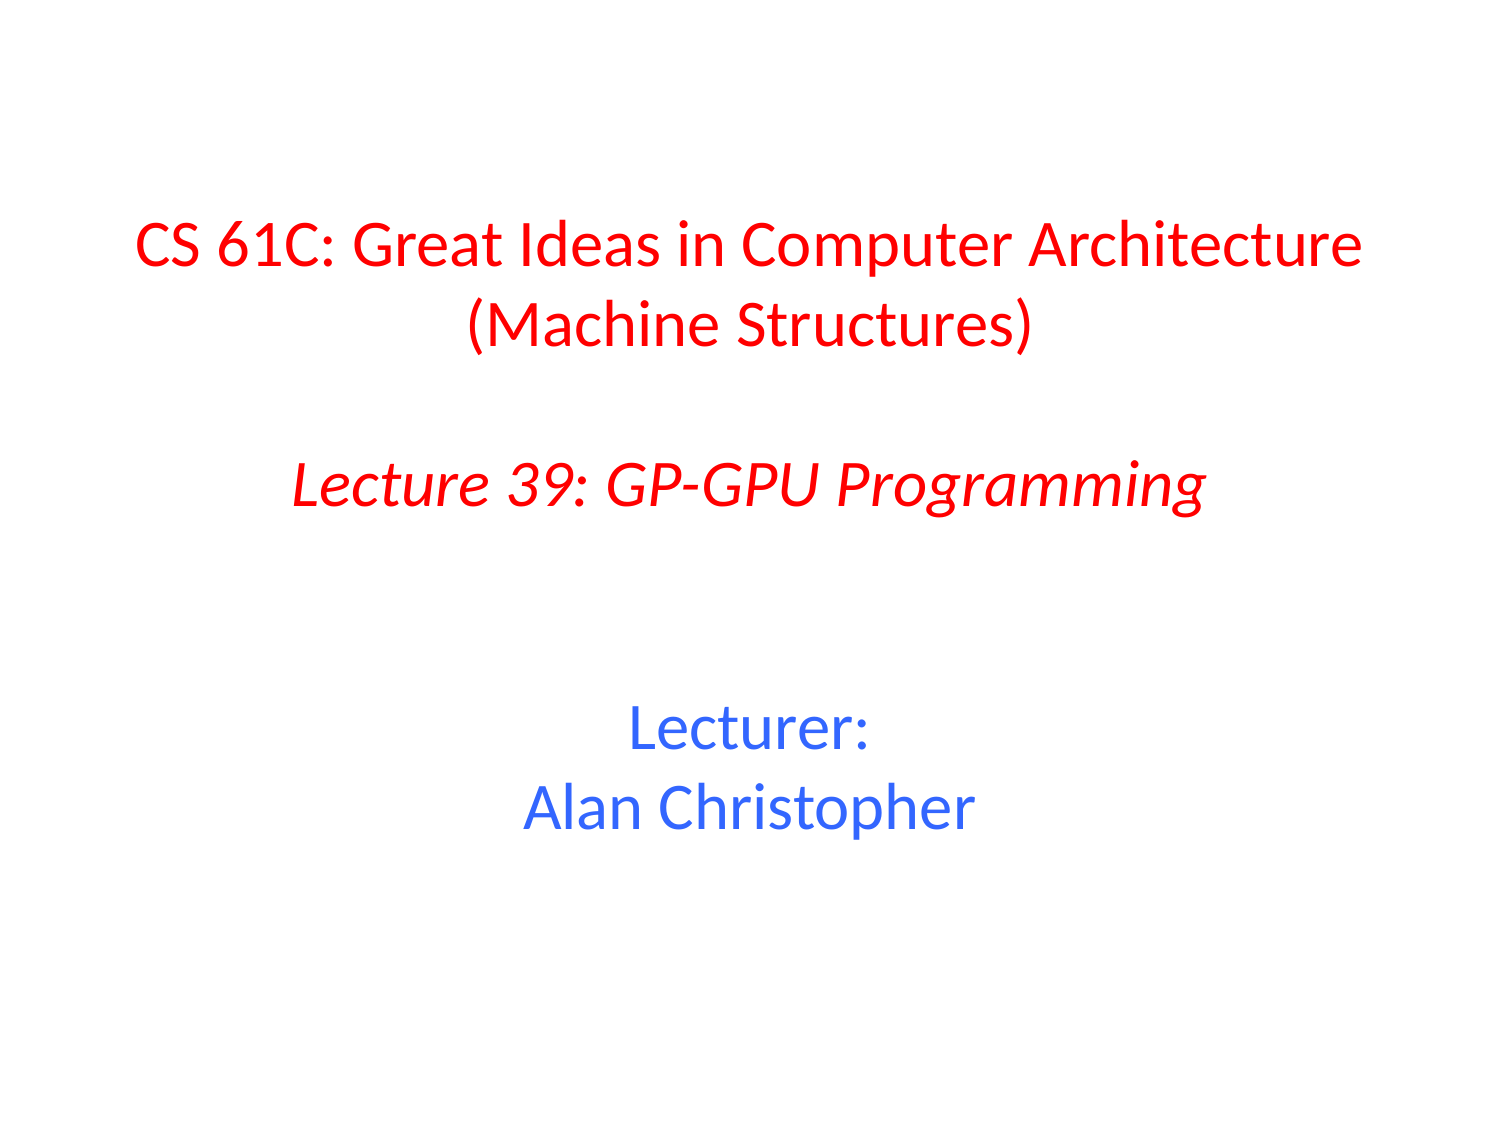

# CS 61C: Great Ideas in Computer Architecture (Machine Structures) Lecture 39: GP-GPU Programming
Lecturer:
Alan Christopher